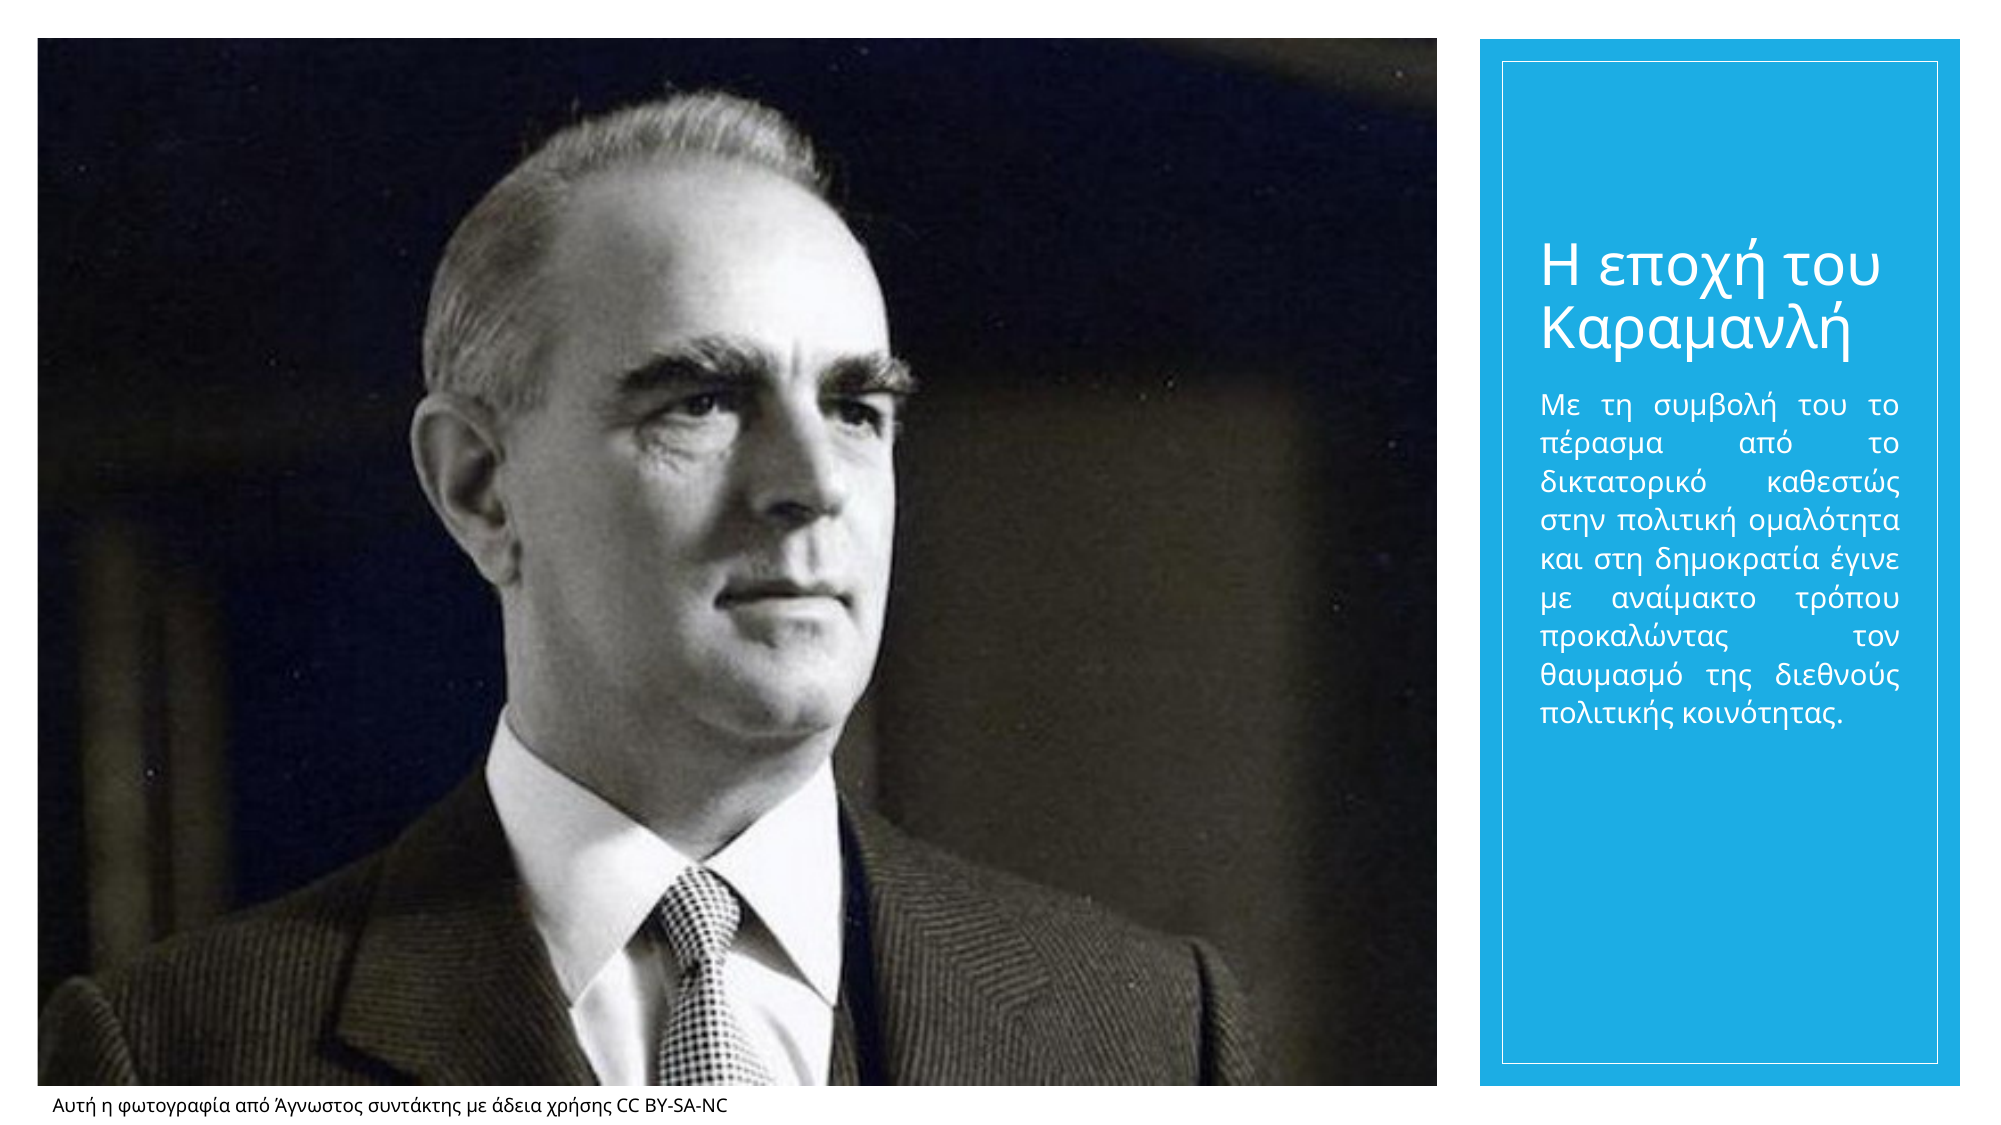

# Η εποχή του Καραμανλή
Με τη συμβολή του το πέρασμα από το δικτατορικό καθεστώς στην πολιτική ομαλότητα και στη δημοκρατία έγινε με αναίμακτο τρόπου προκαλώντας τον θαυμασμό της διεθνούς πολιτικής κοινότητας.
Αυτή η φωτογραφία από Άγνωστος συντάκτης με άδεια χρήσης CC BY-SA-NC